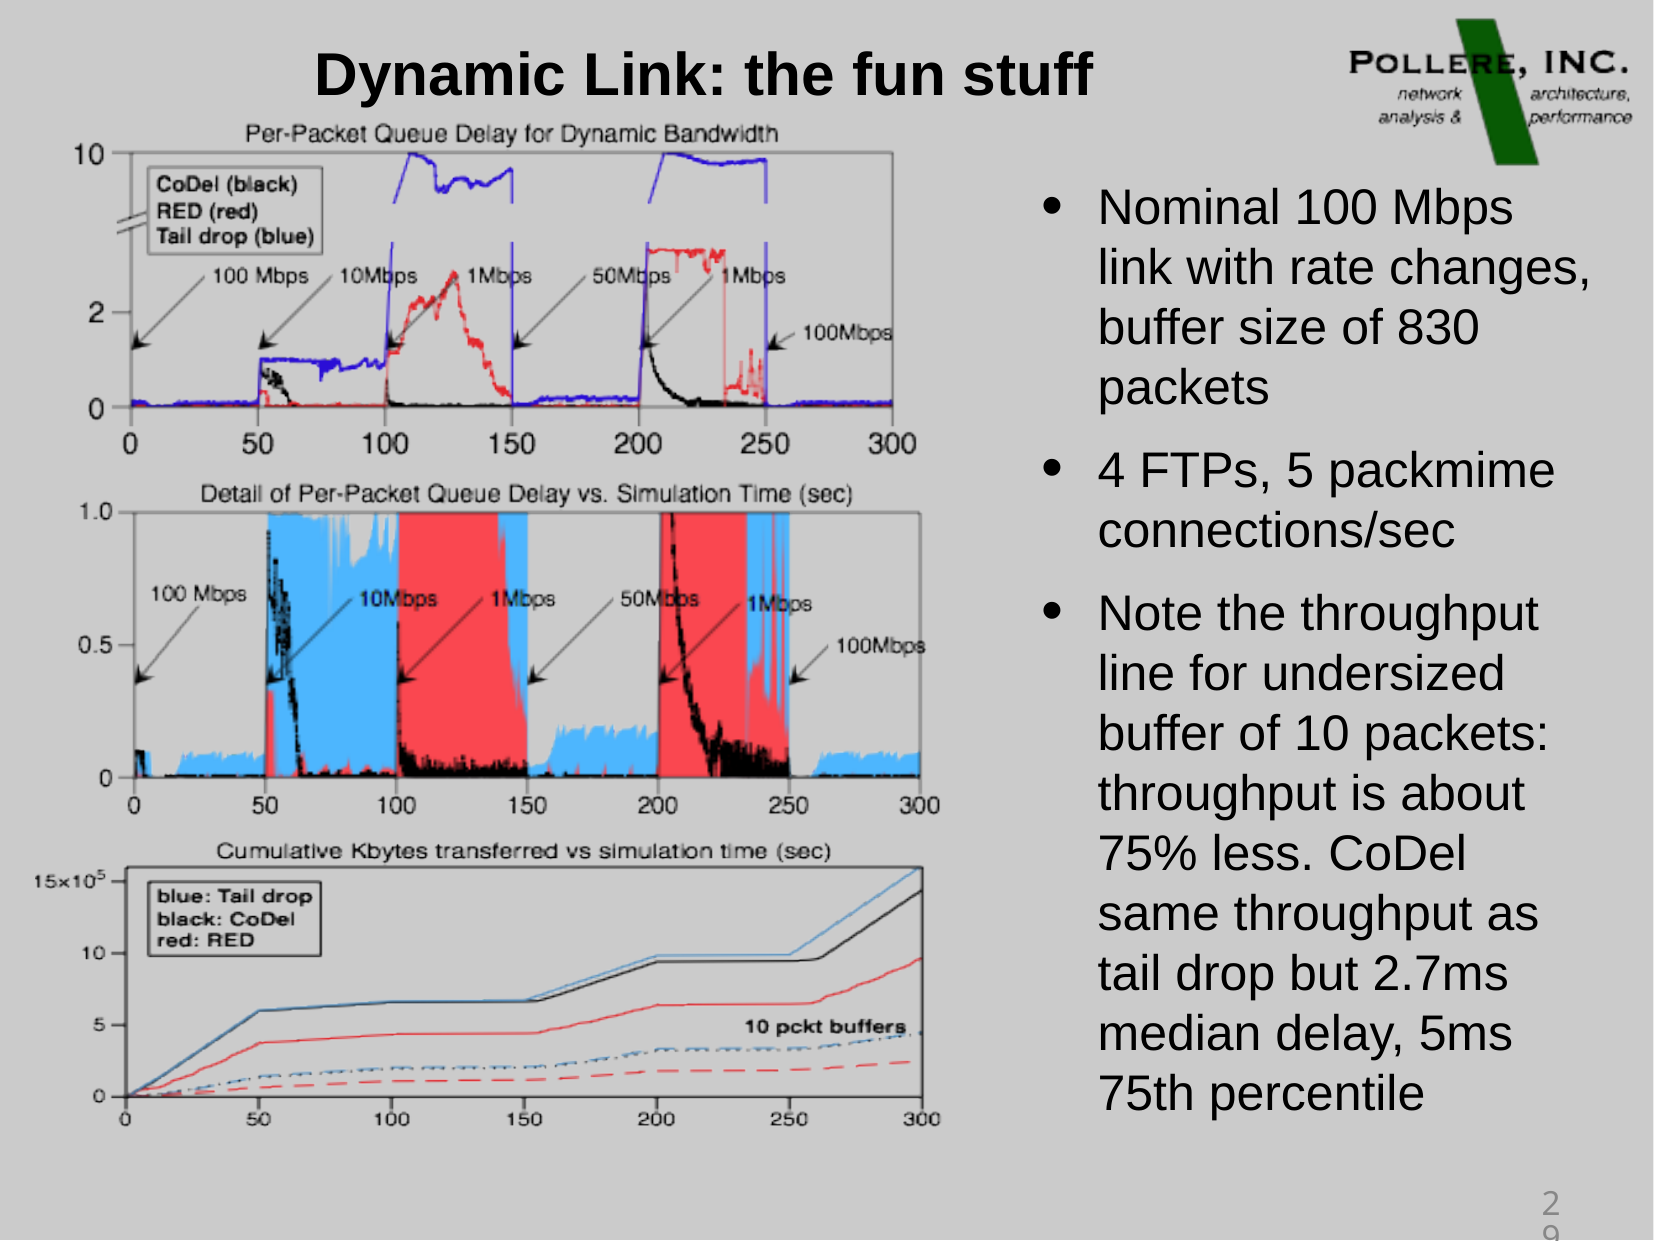

# Dynamic Link: the fun stuff
Nominal 100 Mbps link with rate changes, buffer size of 830 packets
4 FTPs, 5 packmime connections/sec
Note the throughput line for undersized buffer of 10 packets: throughput is about 75% less. CoDel same throughput as tail drop but 2.7ms median delay, 5ms 75th percentile
29